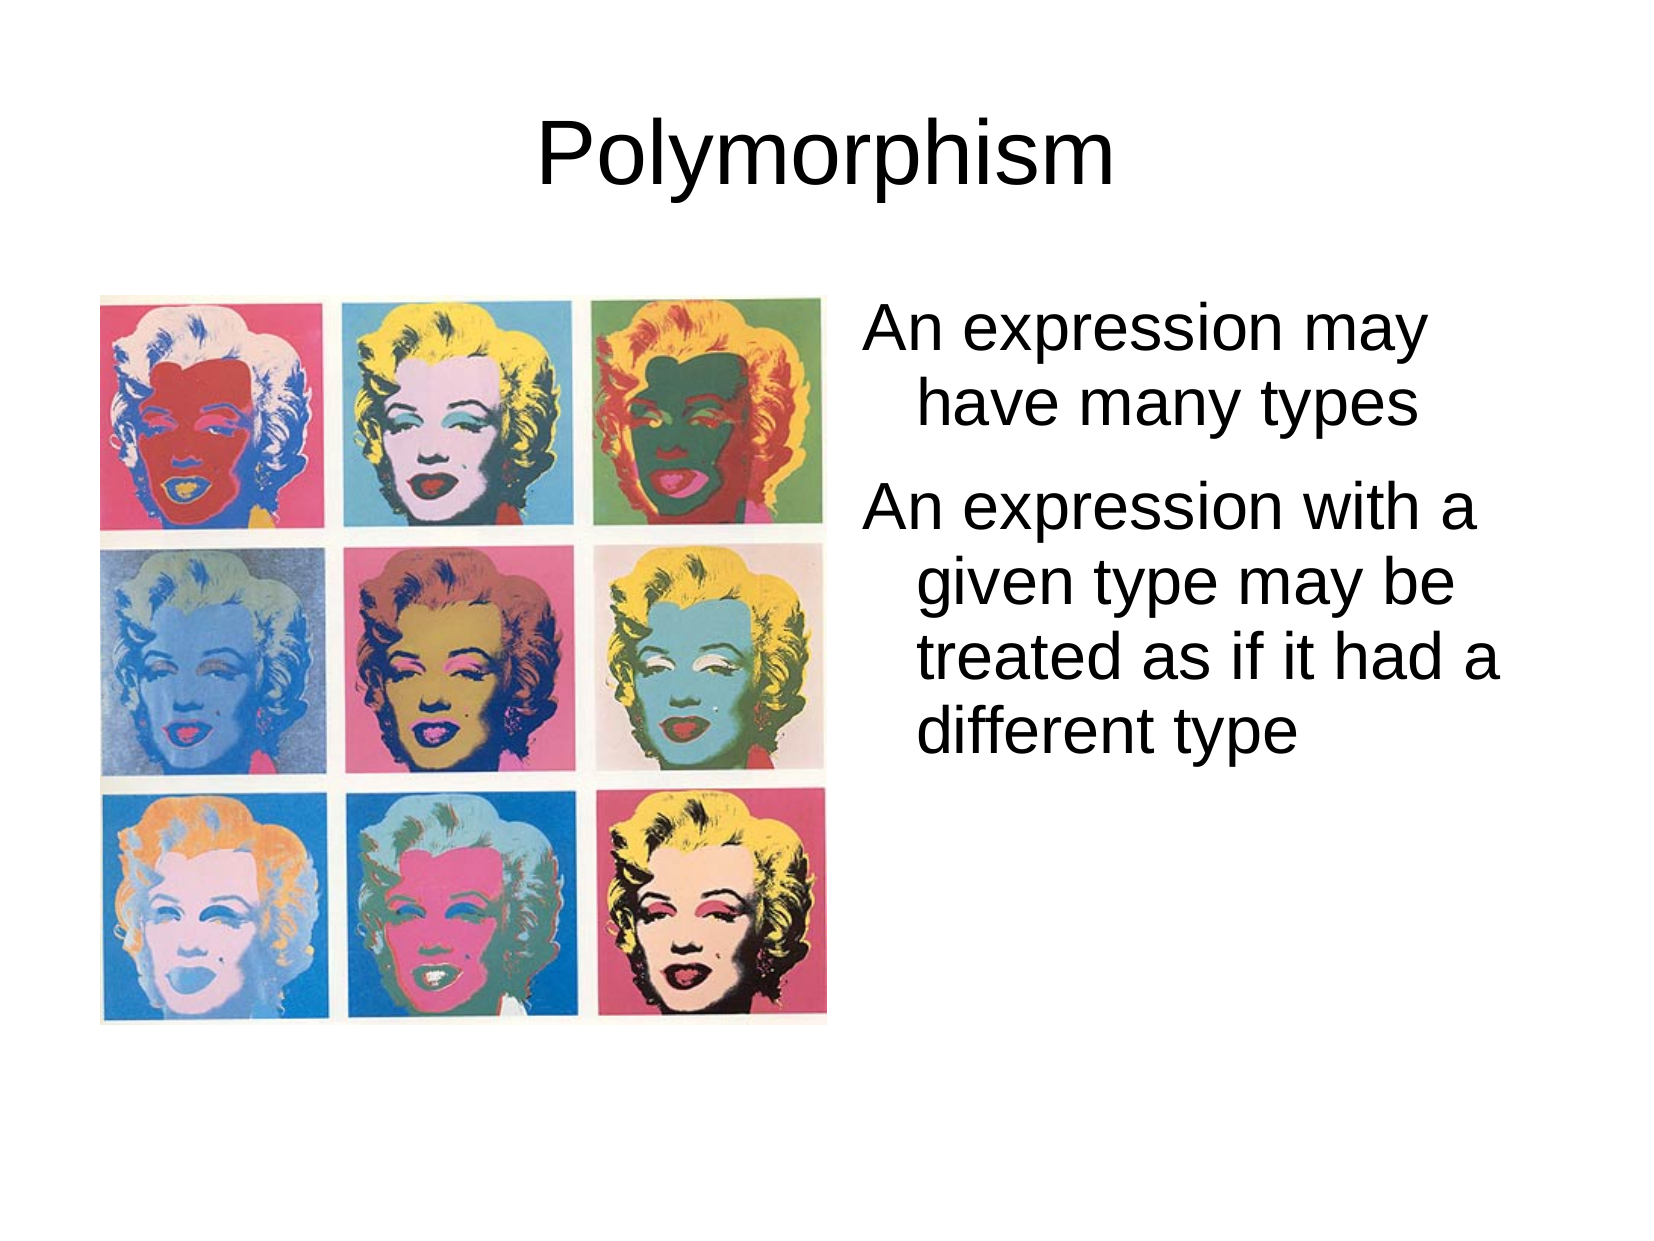

# Polymorphism
An expression may have many types
An expression with a given type may be treated as if it had a different type